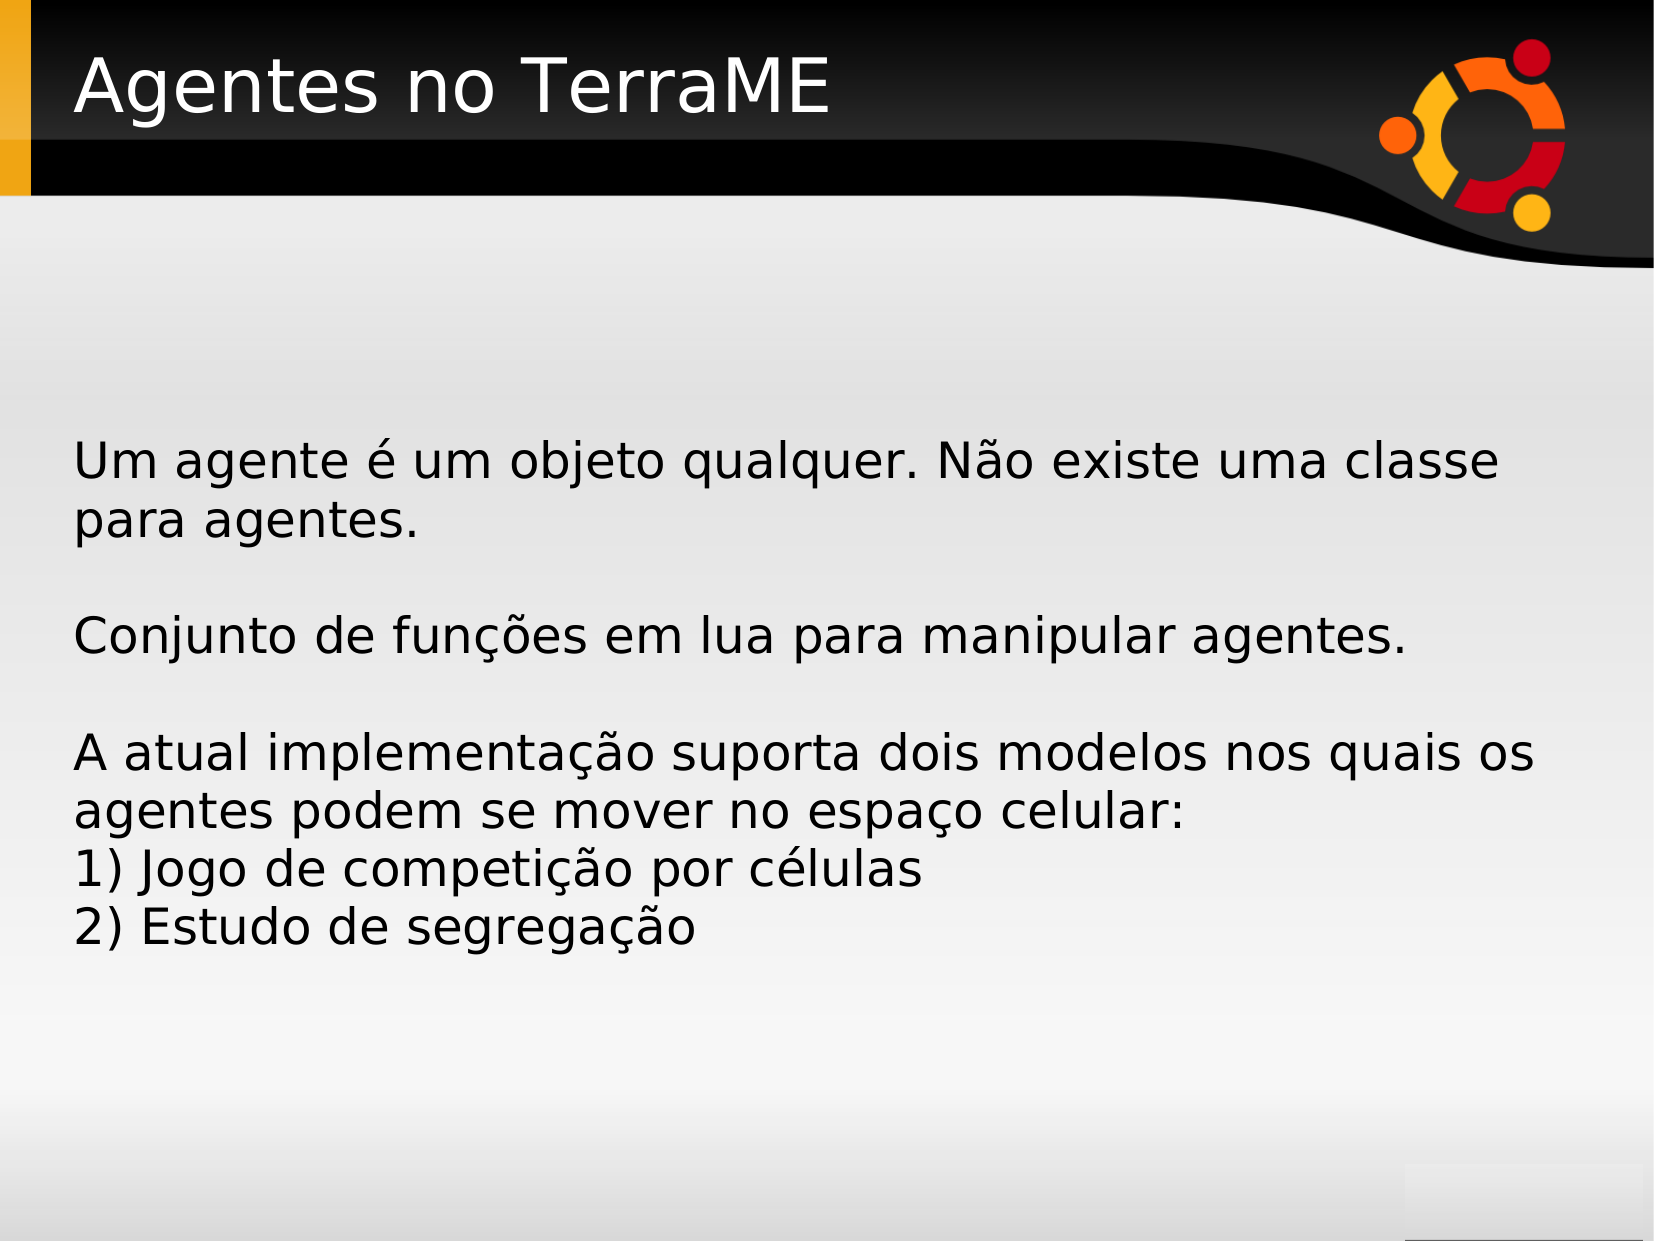

Agentes no TerraME
Um agente é um objeto qualquer. Não existe uma classe para agentes.
Conjunto de funções em lua para manipular agentes.
A atual implementação suporta dois modelos nos quais os agentes podem se mover no espaço celular:
1) Jogo de competição por células
2) Estudo de segregação